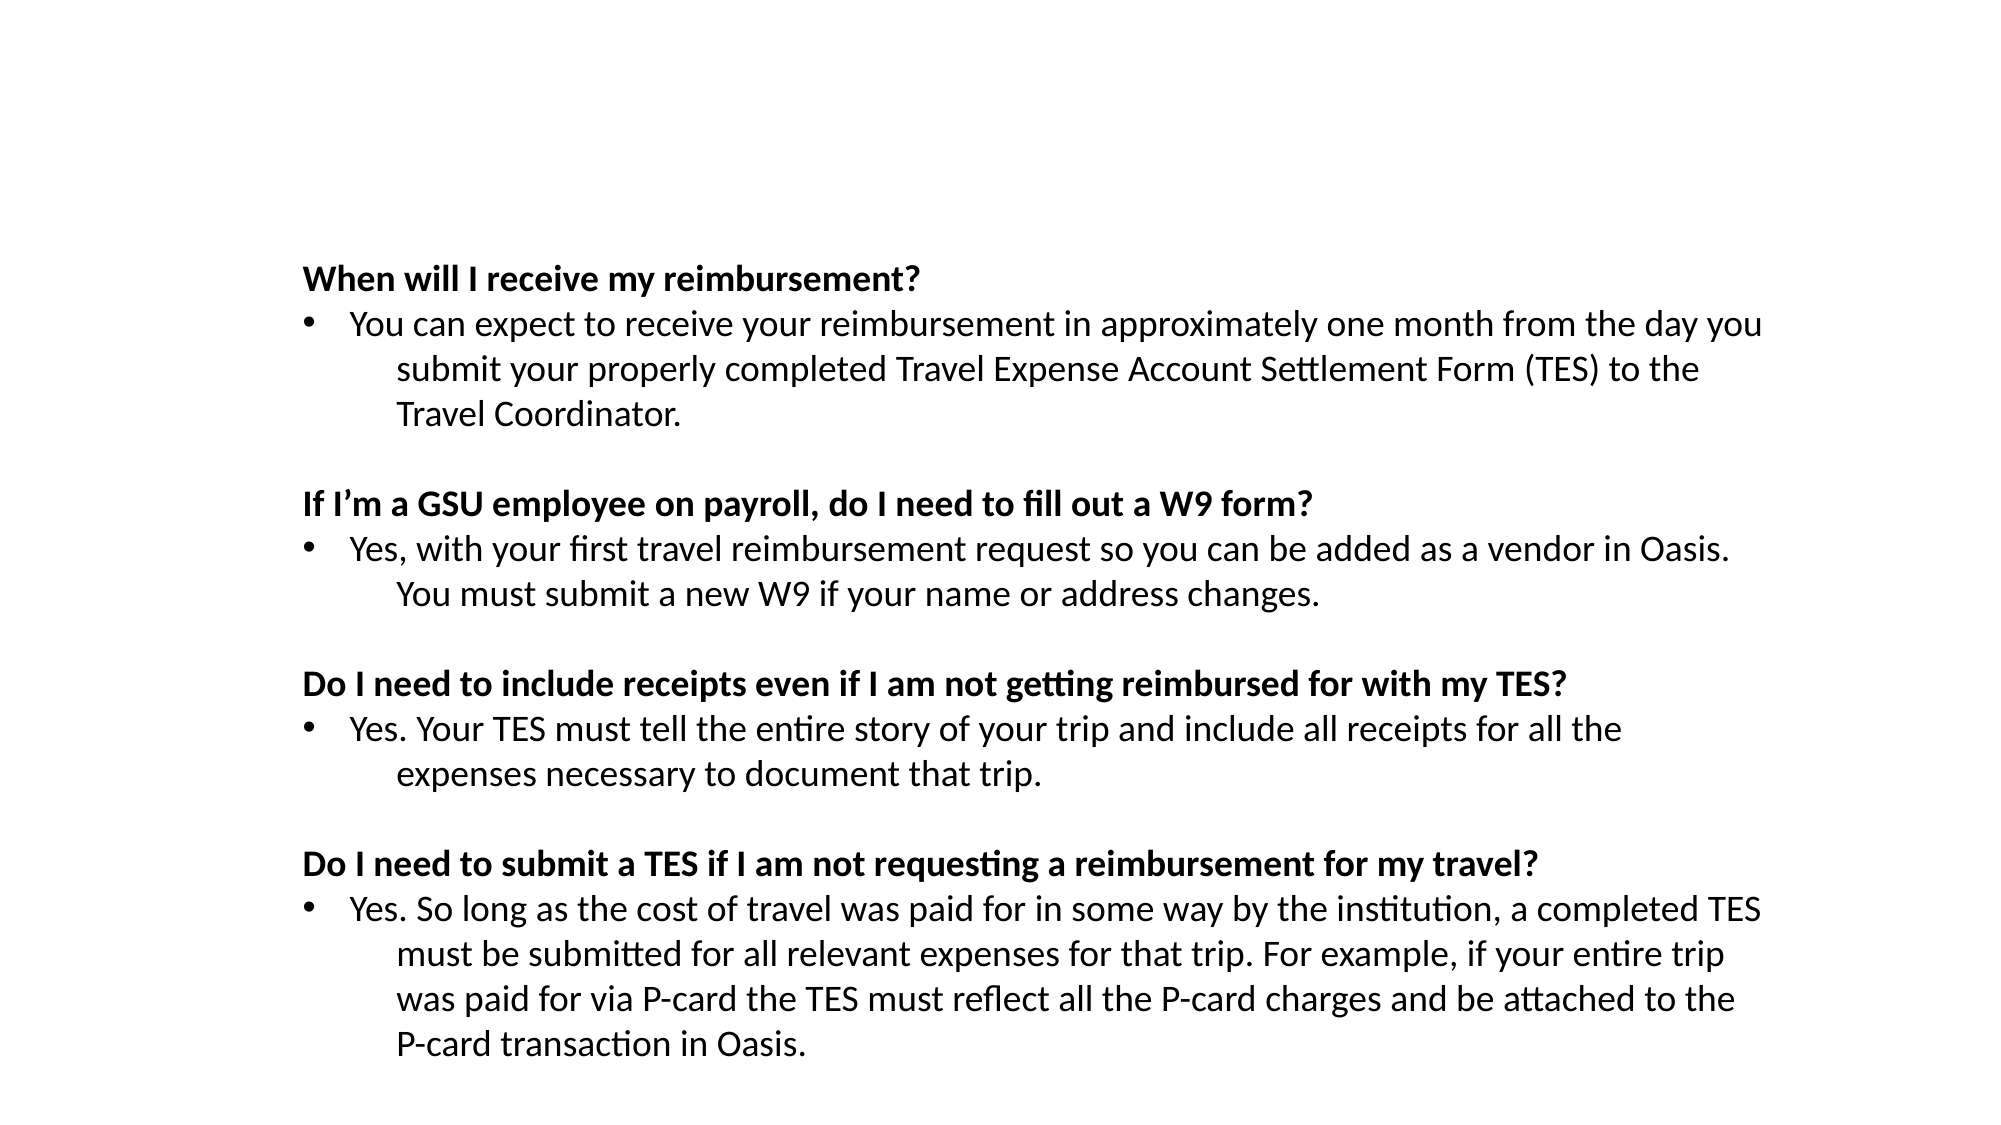

# Commonly Asked Questions
When will I receive my reimbursement?
You can expect to receive your reimbursement in approximately one month from the day you submit your properly completed Travel Expense Account Settlement Form (TES) to the Travel Coordinator.
If I’m a GSU employee on payroll, do I need to fill out a W9 form?
Yes, with your first travel reimbursement request so you can be added as a vendor in Oasis. You must submit a new W9 if your name or address changes.
Do I need to include receipts even if I am not getting reimbursed for with my TES?
Yes. Your TES must tell the entire story of your trip and include all receipts for all the expenses necessary to document that trip.
Do I need to submit a TES if I am not requesting a reimbursement for my travel?
Yes. So long as the cost of travel was paid for in some way by the institution, a completed TES must be submitted for all relevant expenses for that trip. For example, if your entire trip was paid for via P-card the TES must reflect all the P-card charges and be attached to the P-card transaction in Oasis.